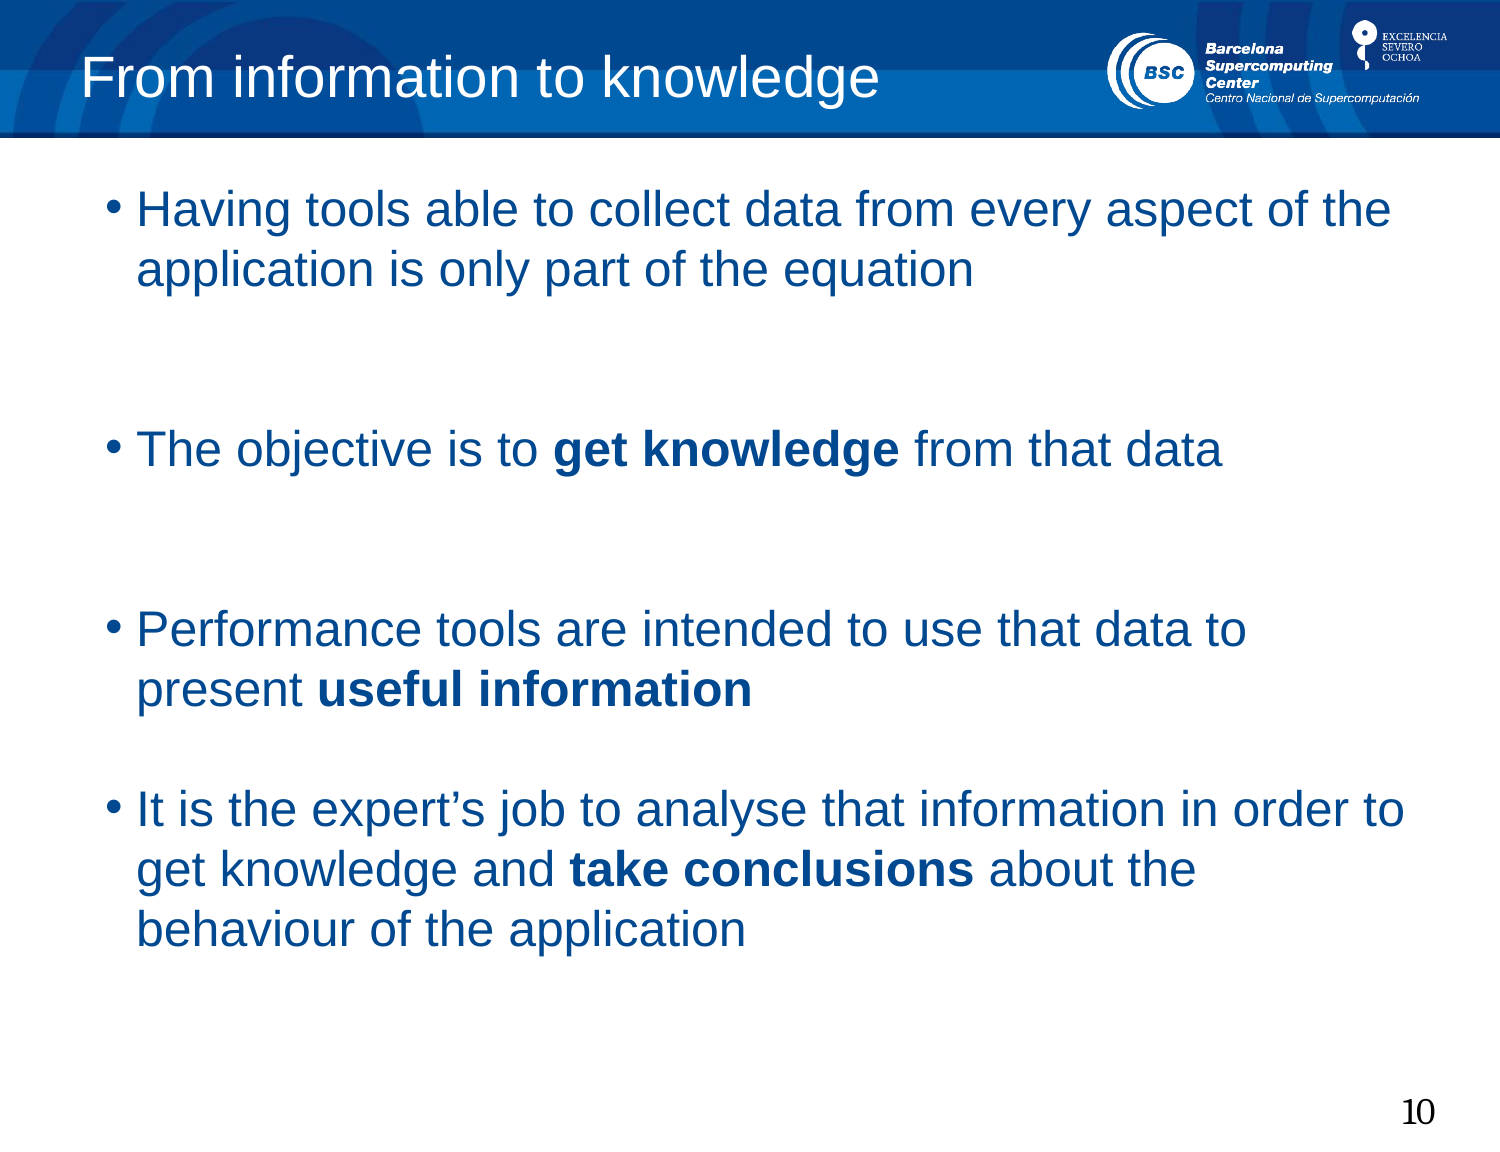

# From information to knowledge
Having tools able to collect data from every aspect of the application is only part of the equation
The objective is to get knowledge from that data
Performance tools are intended to use that data to present useful information
It is the expert’s job to analyse that information in order to get knowledge and take conclusions about the behaviour of the application